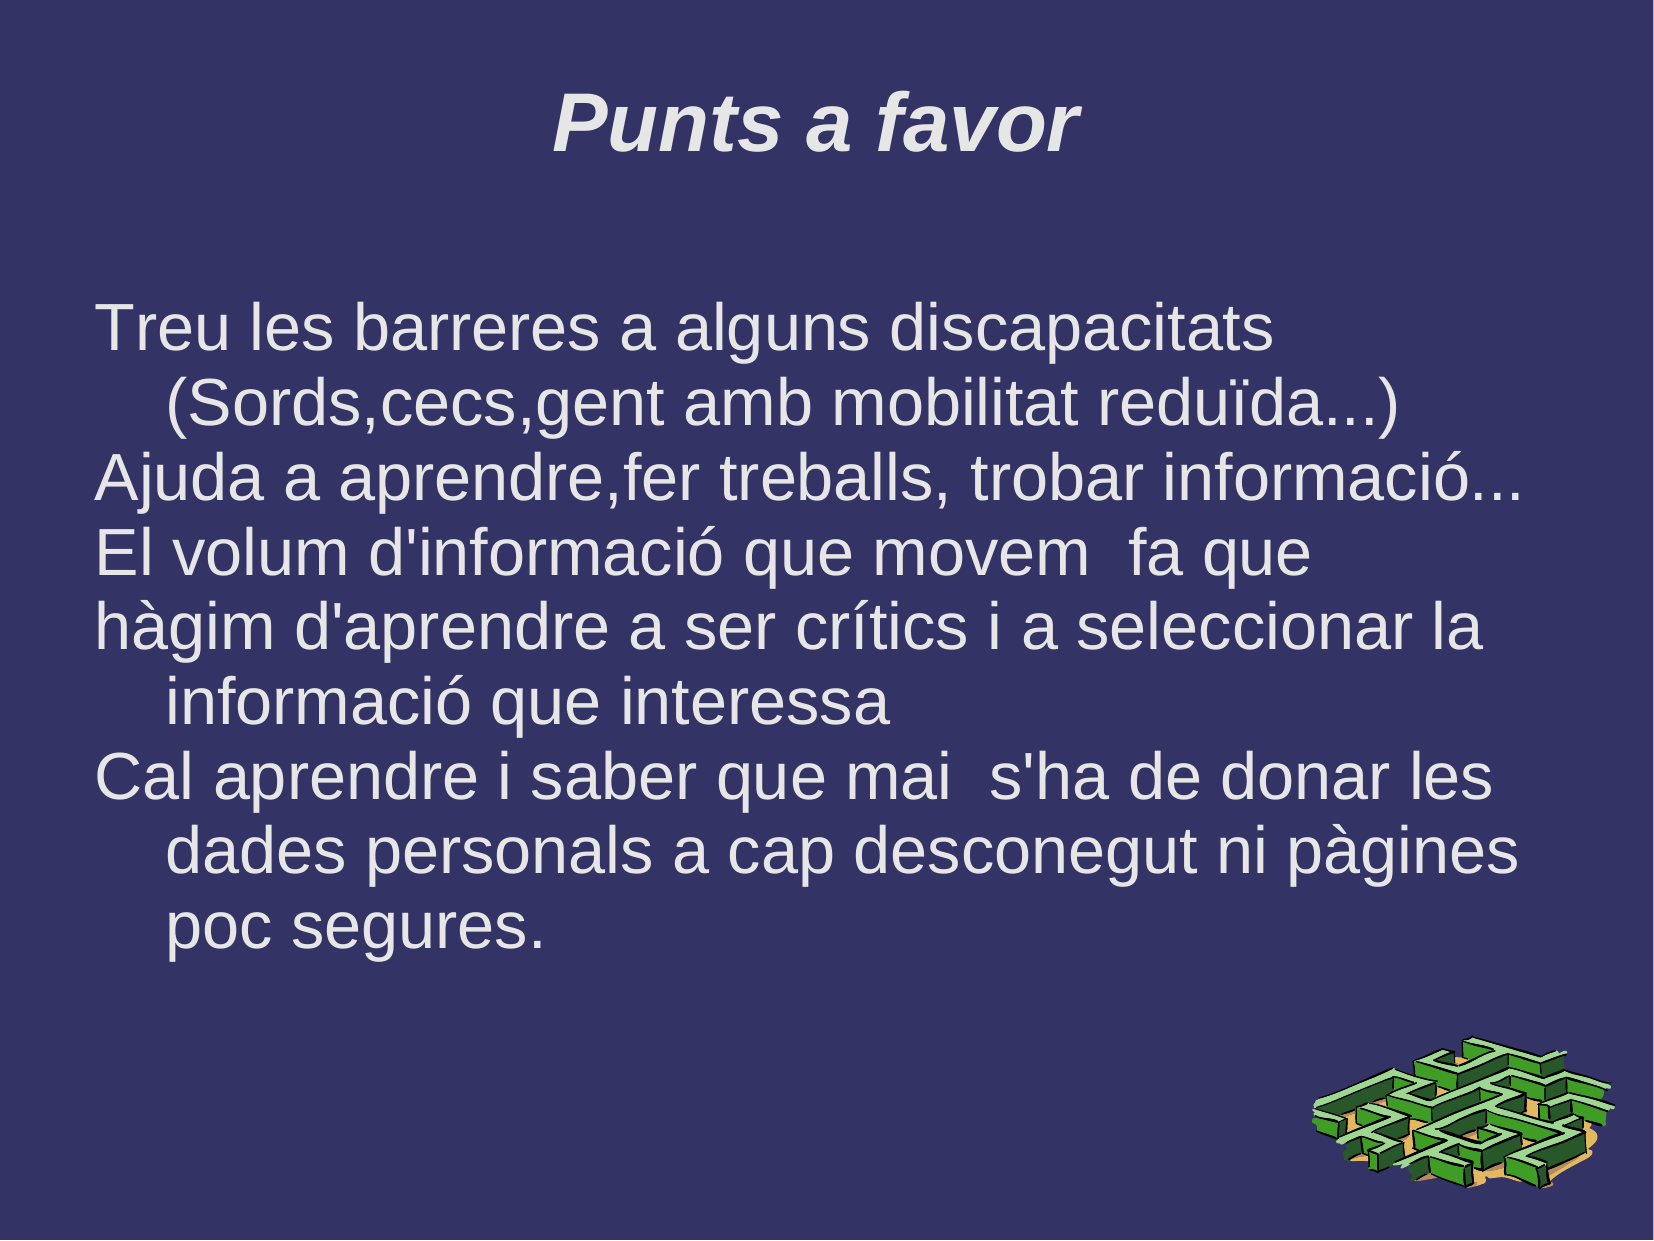

# Punts a favor
Treu les barreres a alguns discapacitats (Sords,cecs,gent amb mobilitat reduïda...)
Ajuda a aprendre,fer treballs, trobar informació...
El volum d'informació que movem fa que
hàgim d'aprendre a ser crítics i a seleccionar la informació que interessa
Cal aprendre i saber que mai s'ha de donar les dades personals a cap desconegut ni pàgines poc segures.